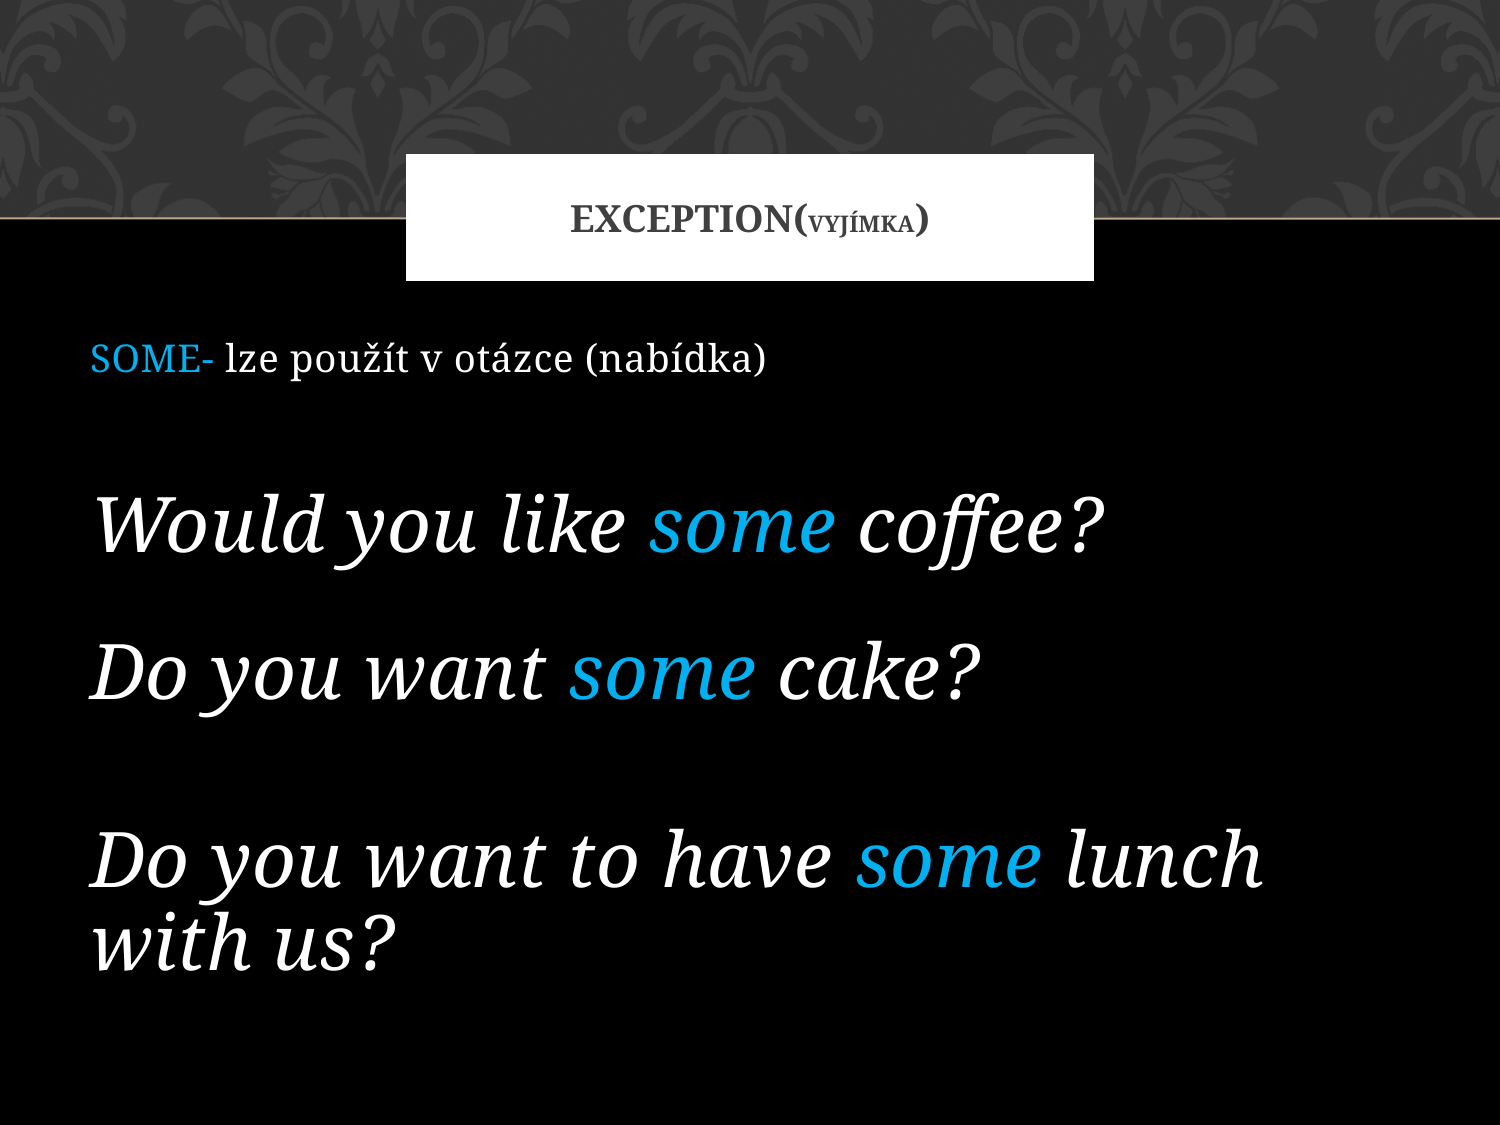

EXCEPTION(vyjímka)
# SOME- lze použít v otázce (nabídka)
Would you like some coffee?
Do you want some cake?
Do you want to have some lunch with us?